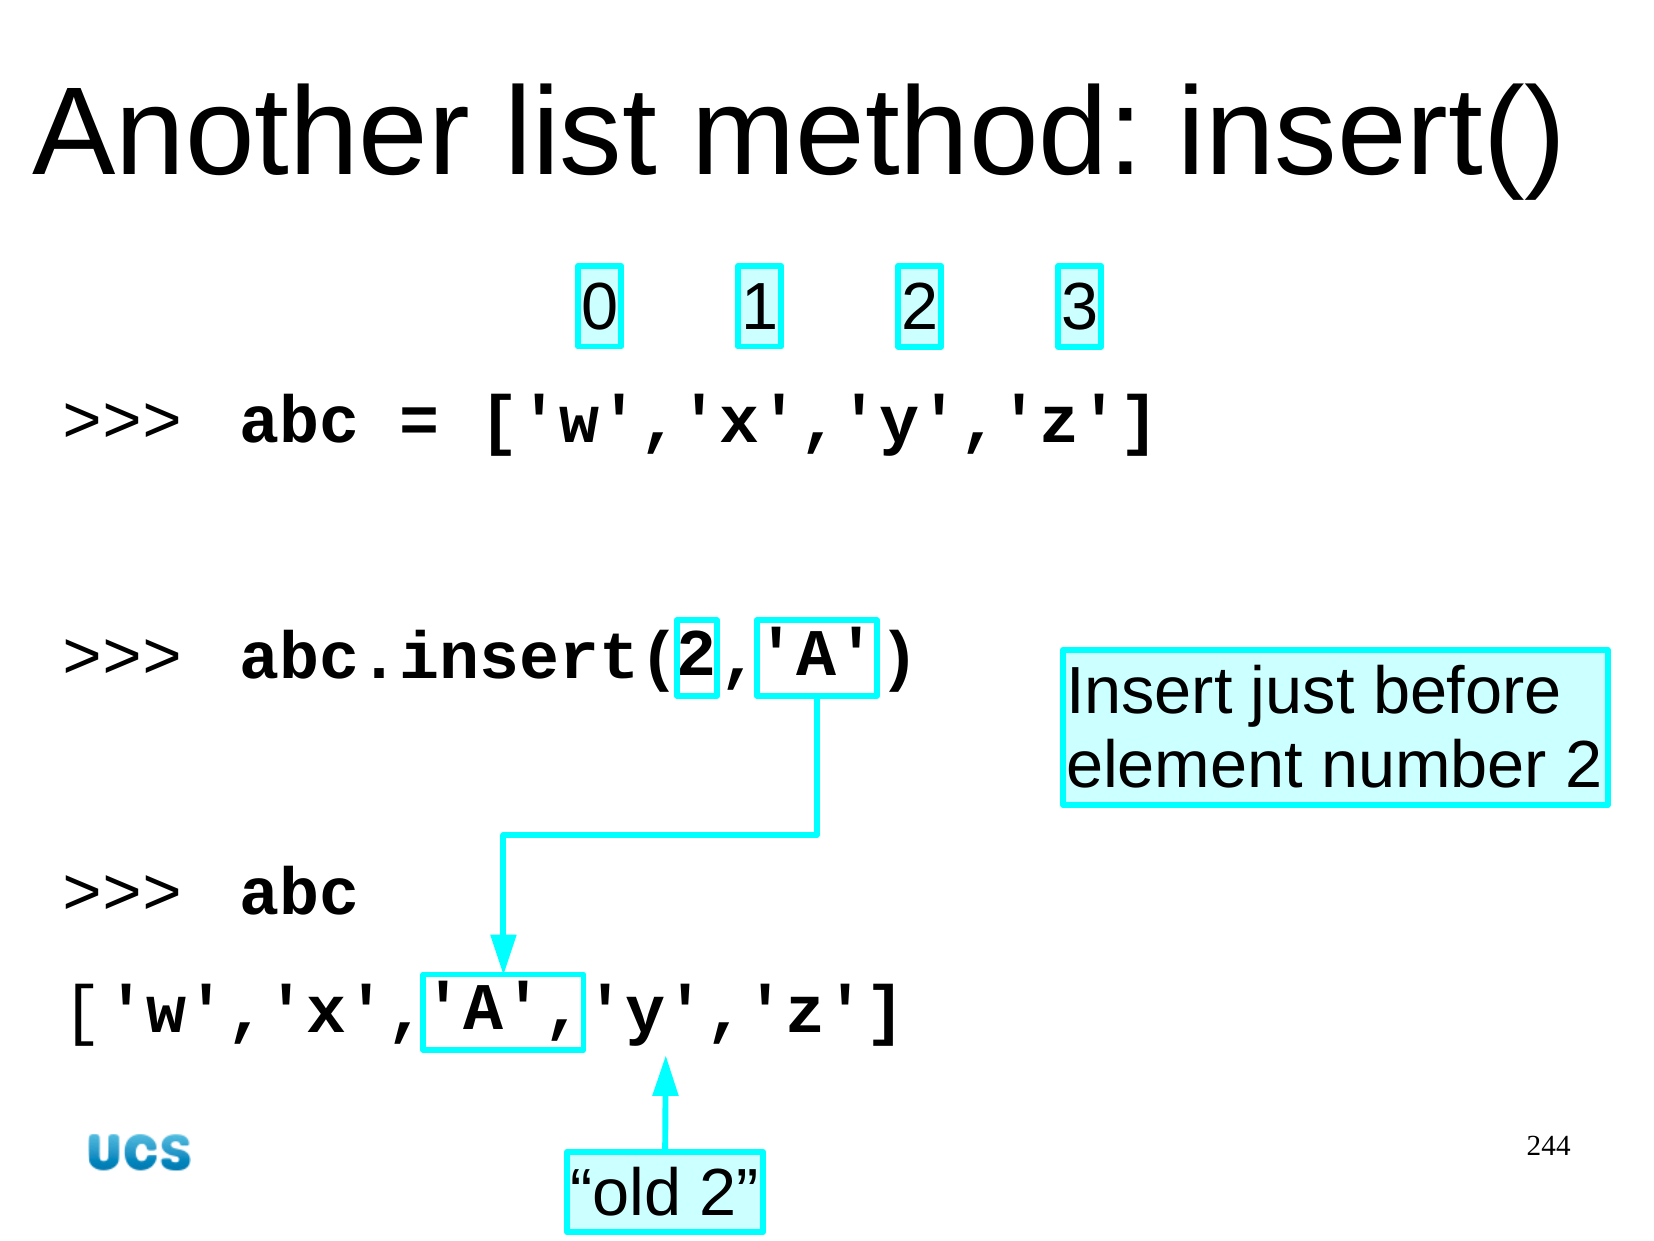

Another list method: insert()
0
1
2
3
>>>
abc = [
'w',
'x',
'y',
'z']
>>>
abc.insert(
2
,
'A'
)
Insert just before
element number 2
>>>
abc
[
'w',
'x',
'A',
'y',
'z']
244
“old 2”